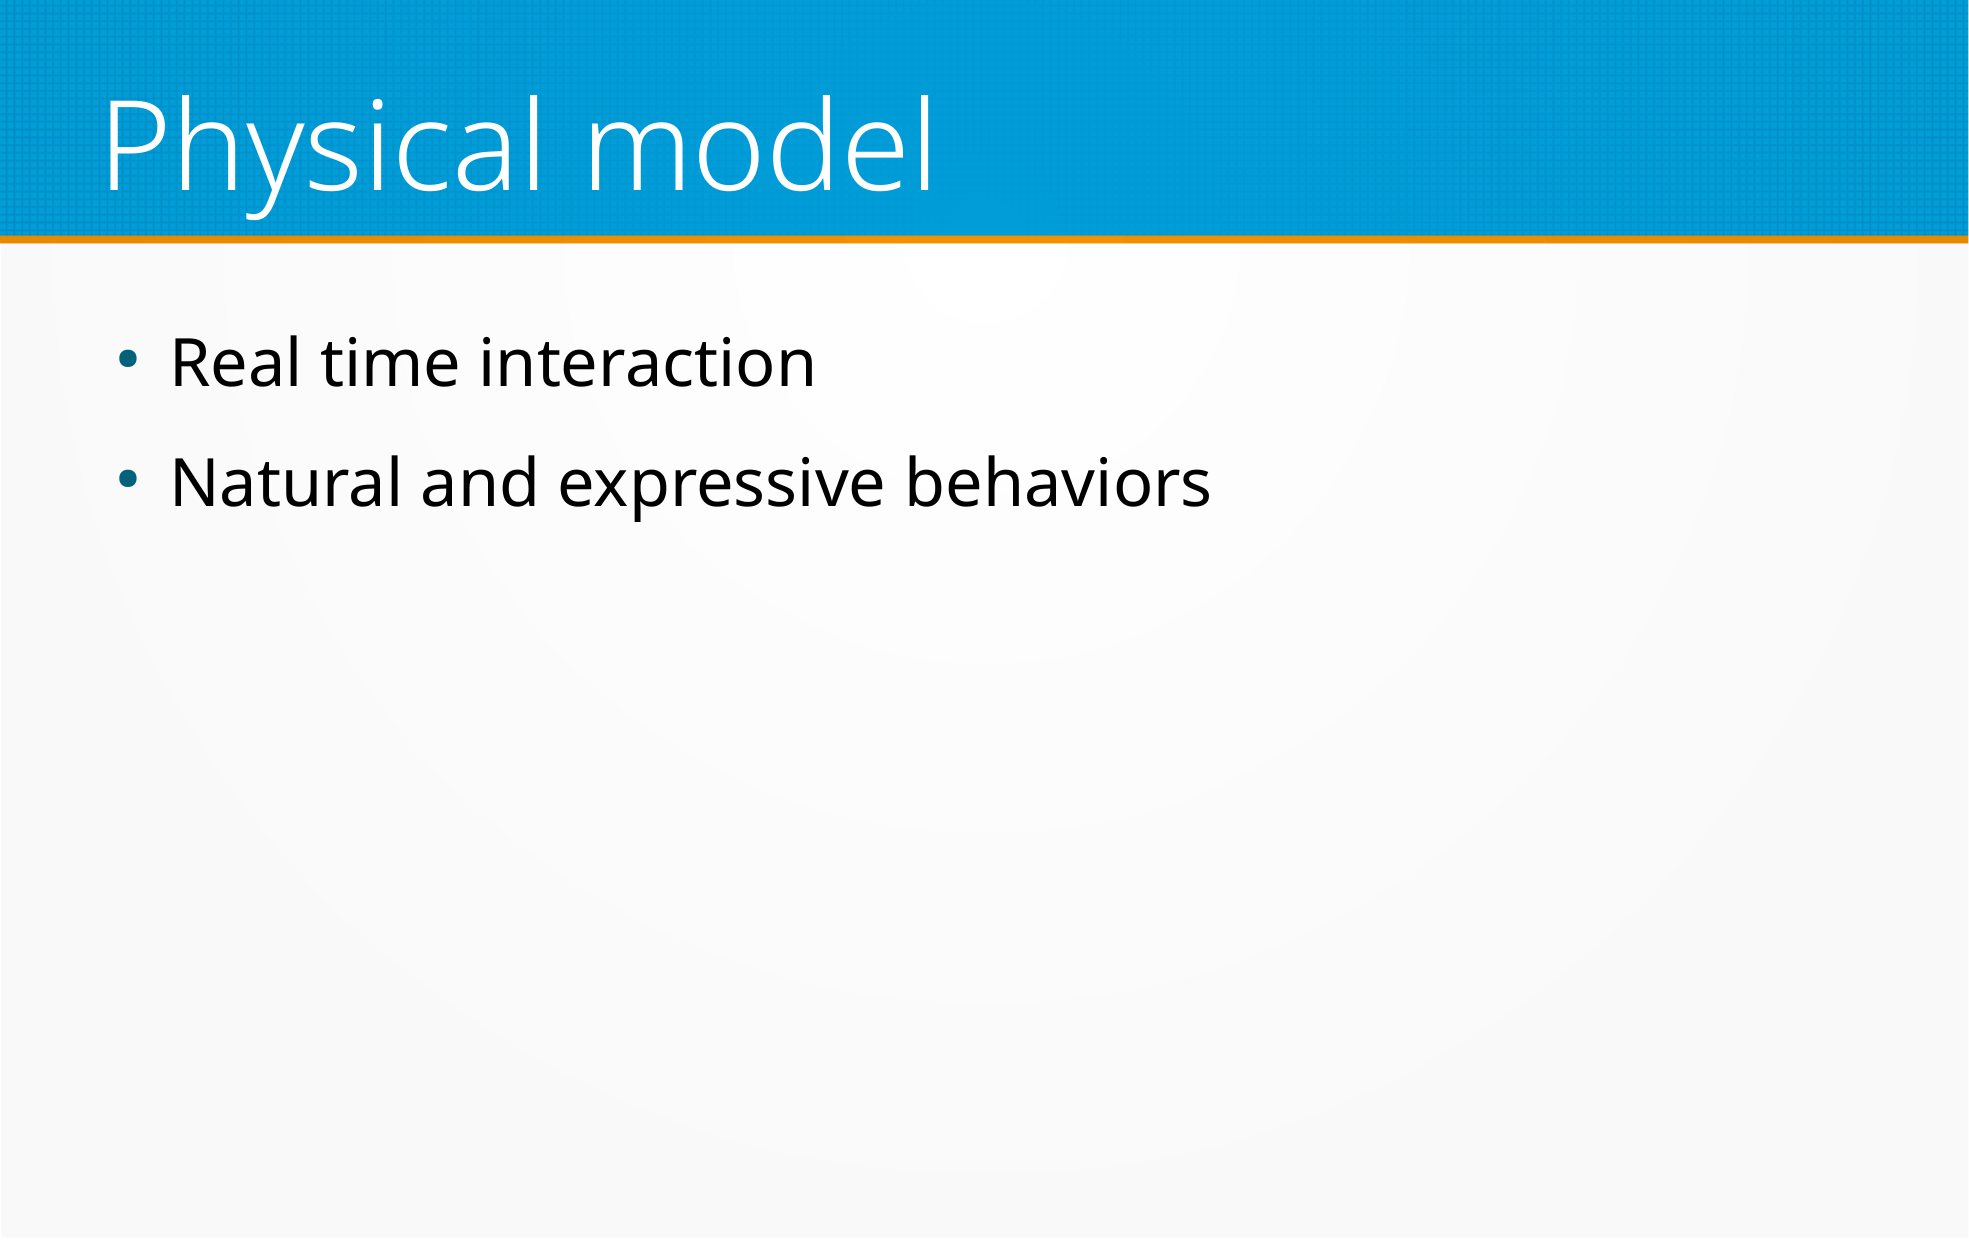

# Physical model
Real time interaction
Natural and expressive behaviors